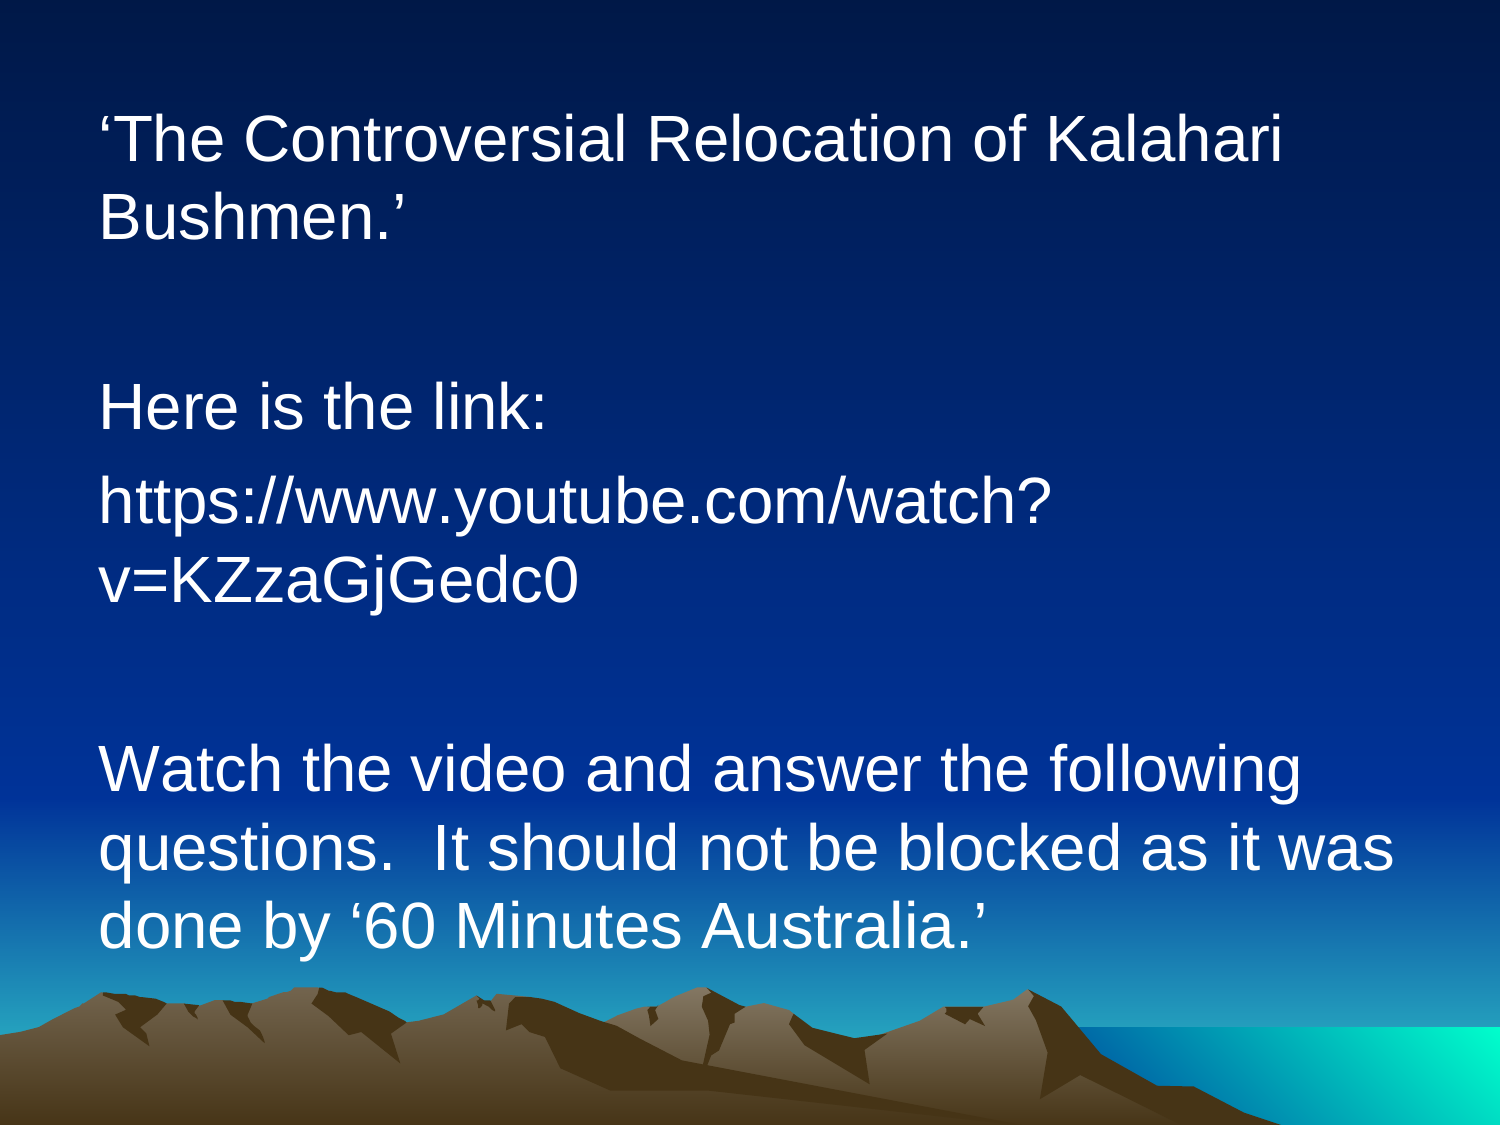

#
‘The Controversial Relocation of Kalahari Bushmen.’
Here is the link:
https://www.youtube.com/watch?v=KZzaGjGedc0
Watch the video and answer the following questions. It should not be blocked as it was done by ‘60 Minutes Australia.’